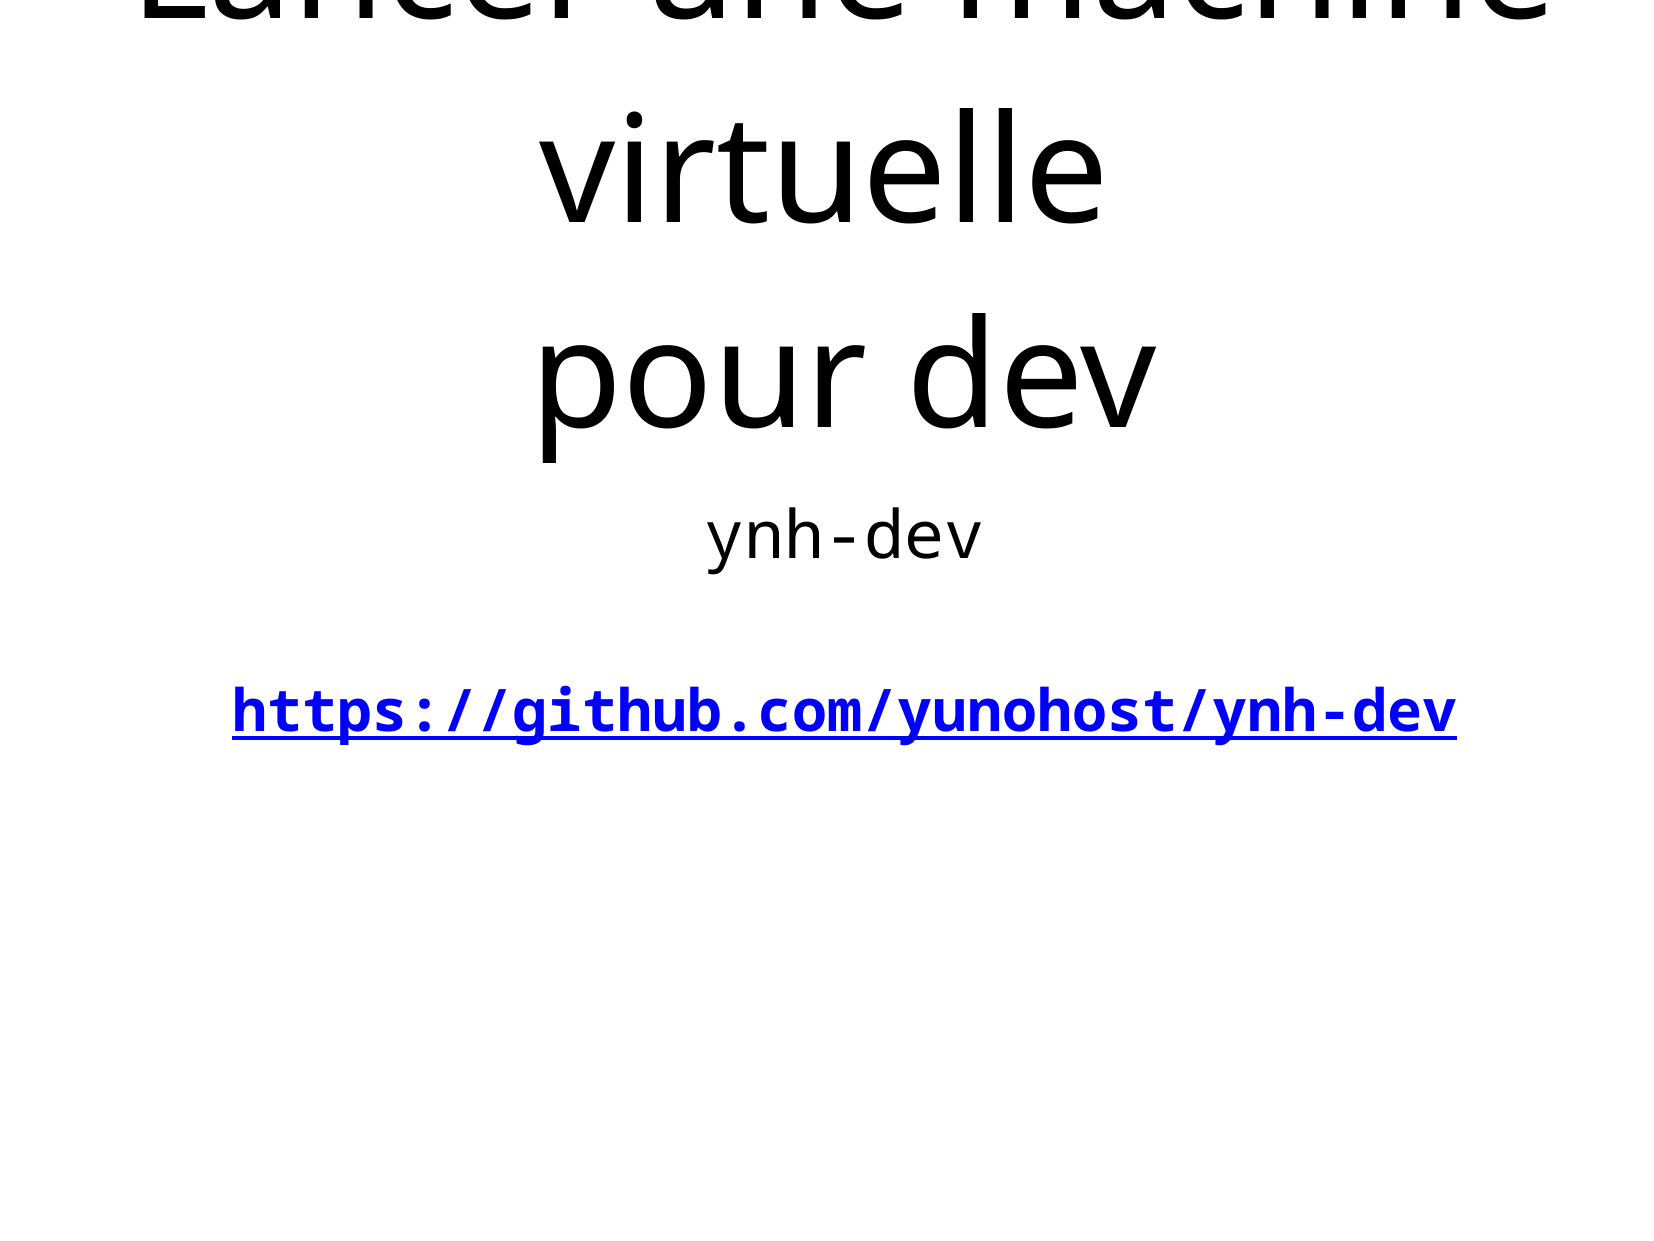

# Lancer une machine virtuelle pour dev
ynh-dev
https://github.com/yunohost/ynh-dev